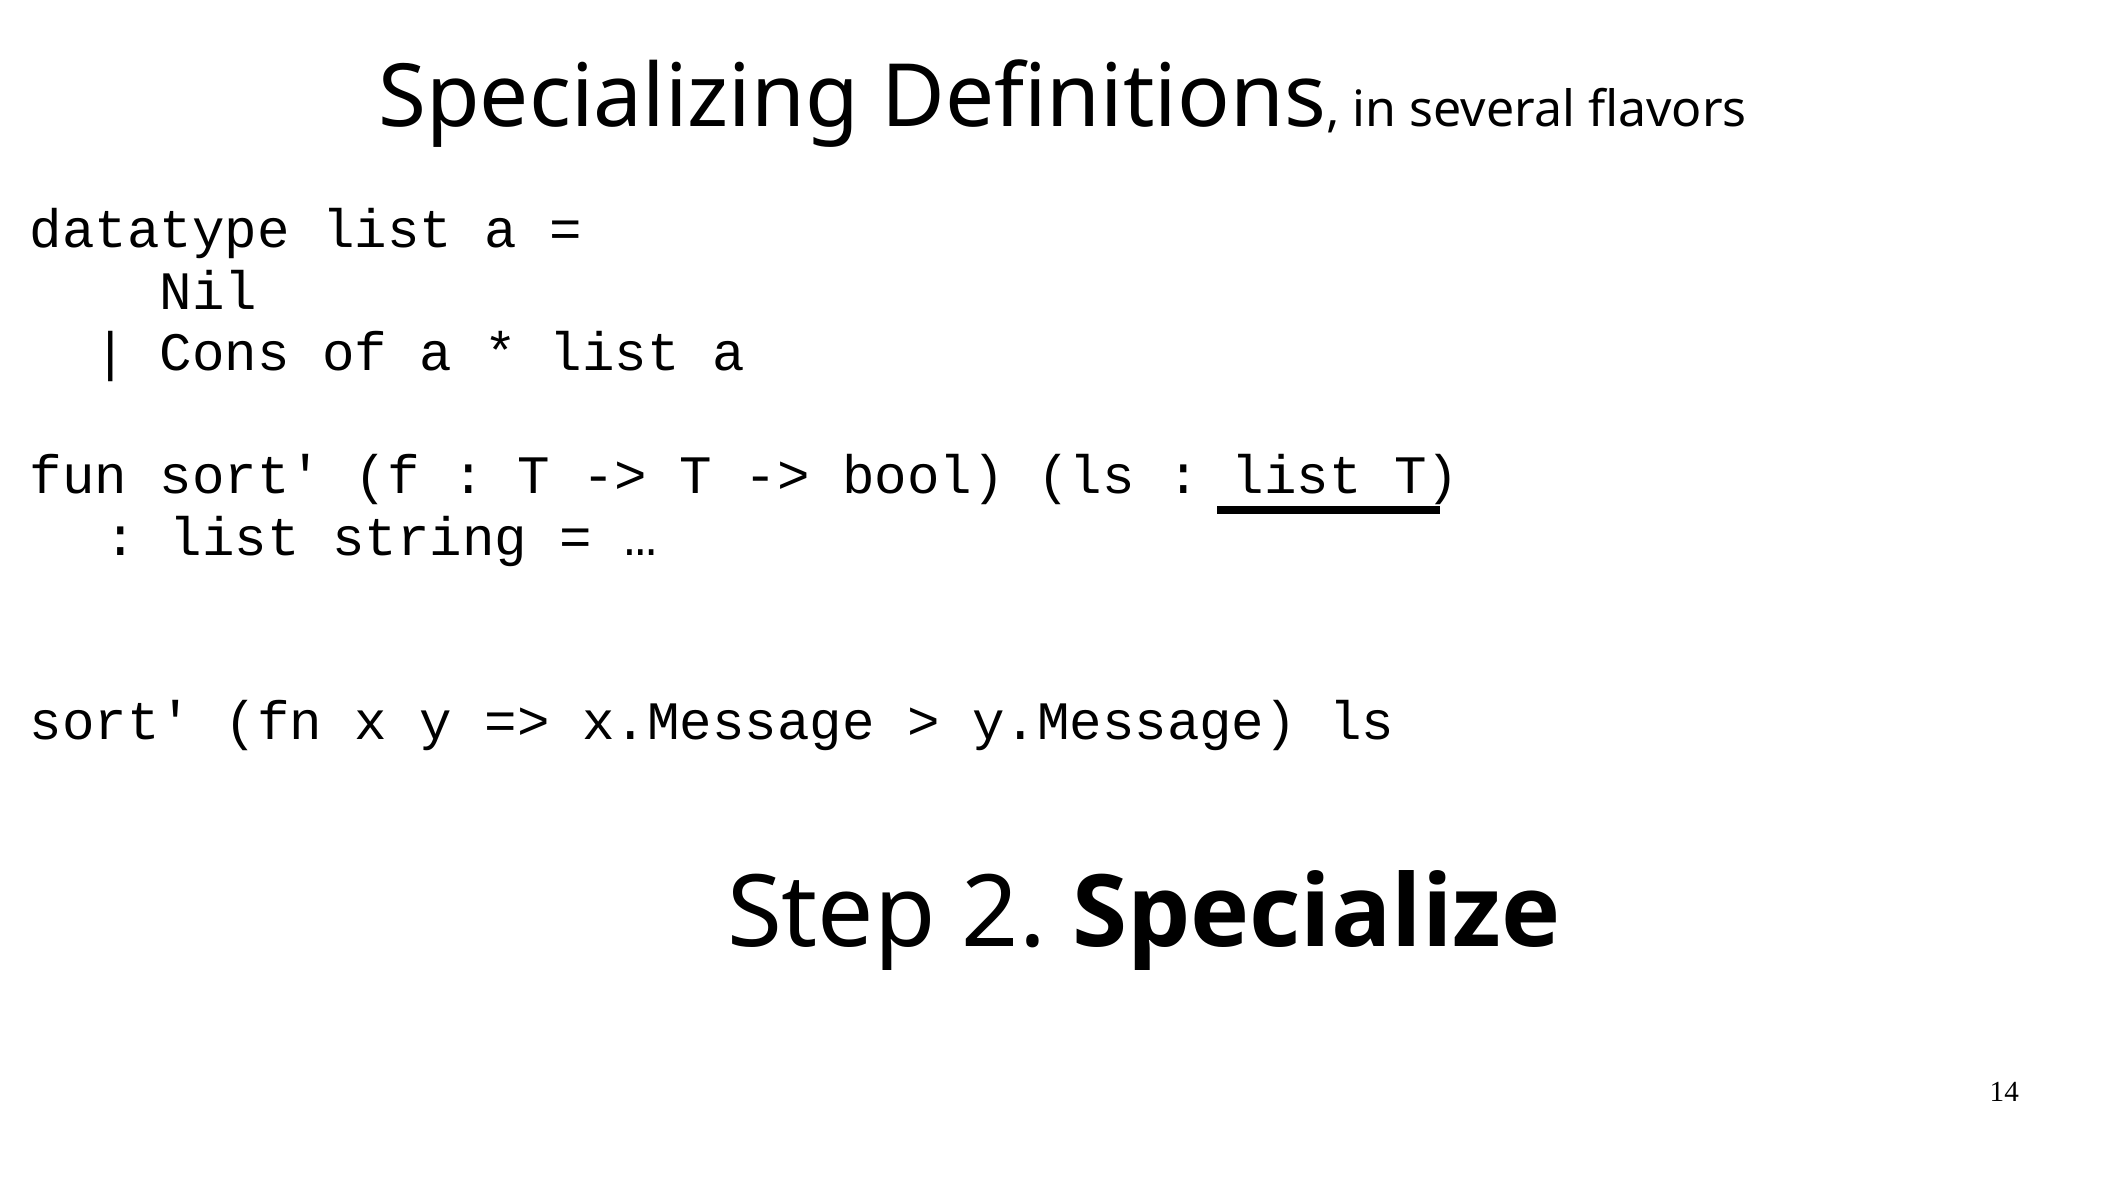

# Specializing Definitions, in several flavors
datatype list a =
 Nil
 | Cons of a * list a
fun sort' (f : T -> T -> bool) (ls : list T)
	: list string = …
sort' (fn x y => x.Message > y.Message) ls
Step 2. Specialize
14